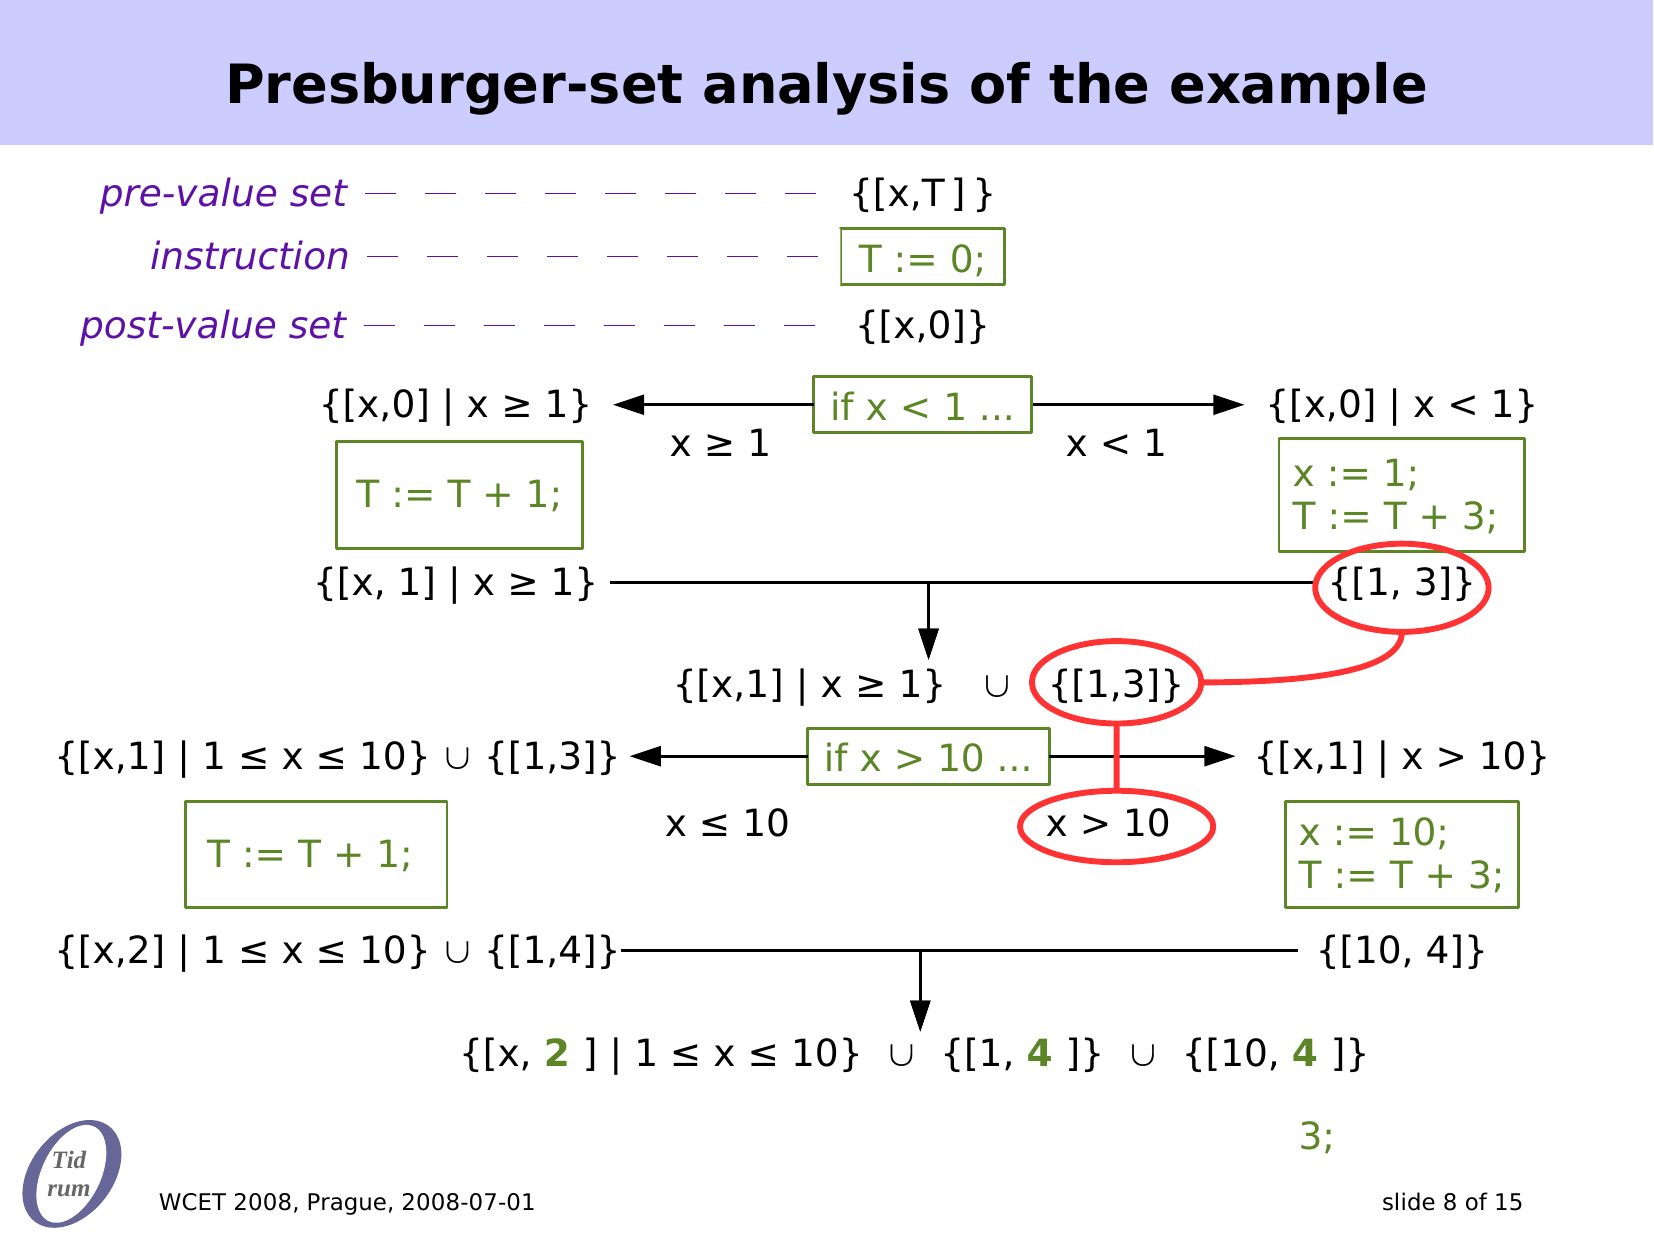

# Presburger-set analysis of the example
pre-value set
 {[x,T]}
 T := 0;
instruction
post-value set
 {[x,0]}
 {[x,0] | x ≥ 1}
if x < 1 ...
 {[x,0] | x < 1}
x < 1
x ≥ 1
x := 1;
T := T + 3;
T := T + 1;
 {[x, 1] | x ≥ 1}
 {[1, 3]}
 {[x,1] | x ≥ 1}  {[1,3]}
 {[x,1] | 1 ≤ x ≤ 10}  {[1,3]}
if x > 10 ...
 {[x,1] | x > 10}
T := T + 1;
x := 10;
T := T + 3;
3;
x ≤ 10
x > 10
 {[10, 4]}
 {[x,2] | 1 ≤ x ≤ 10}  {[1,4]}
 {[x, 2 ] | 1 ≤ x ≤ 10}  {[1, 4 ]}  {[10, 4 ]}